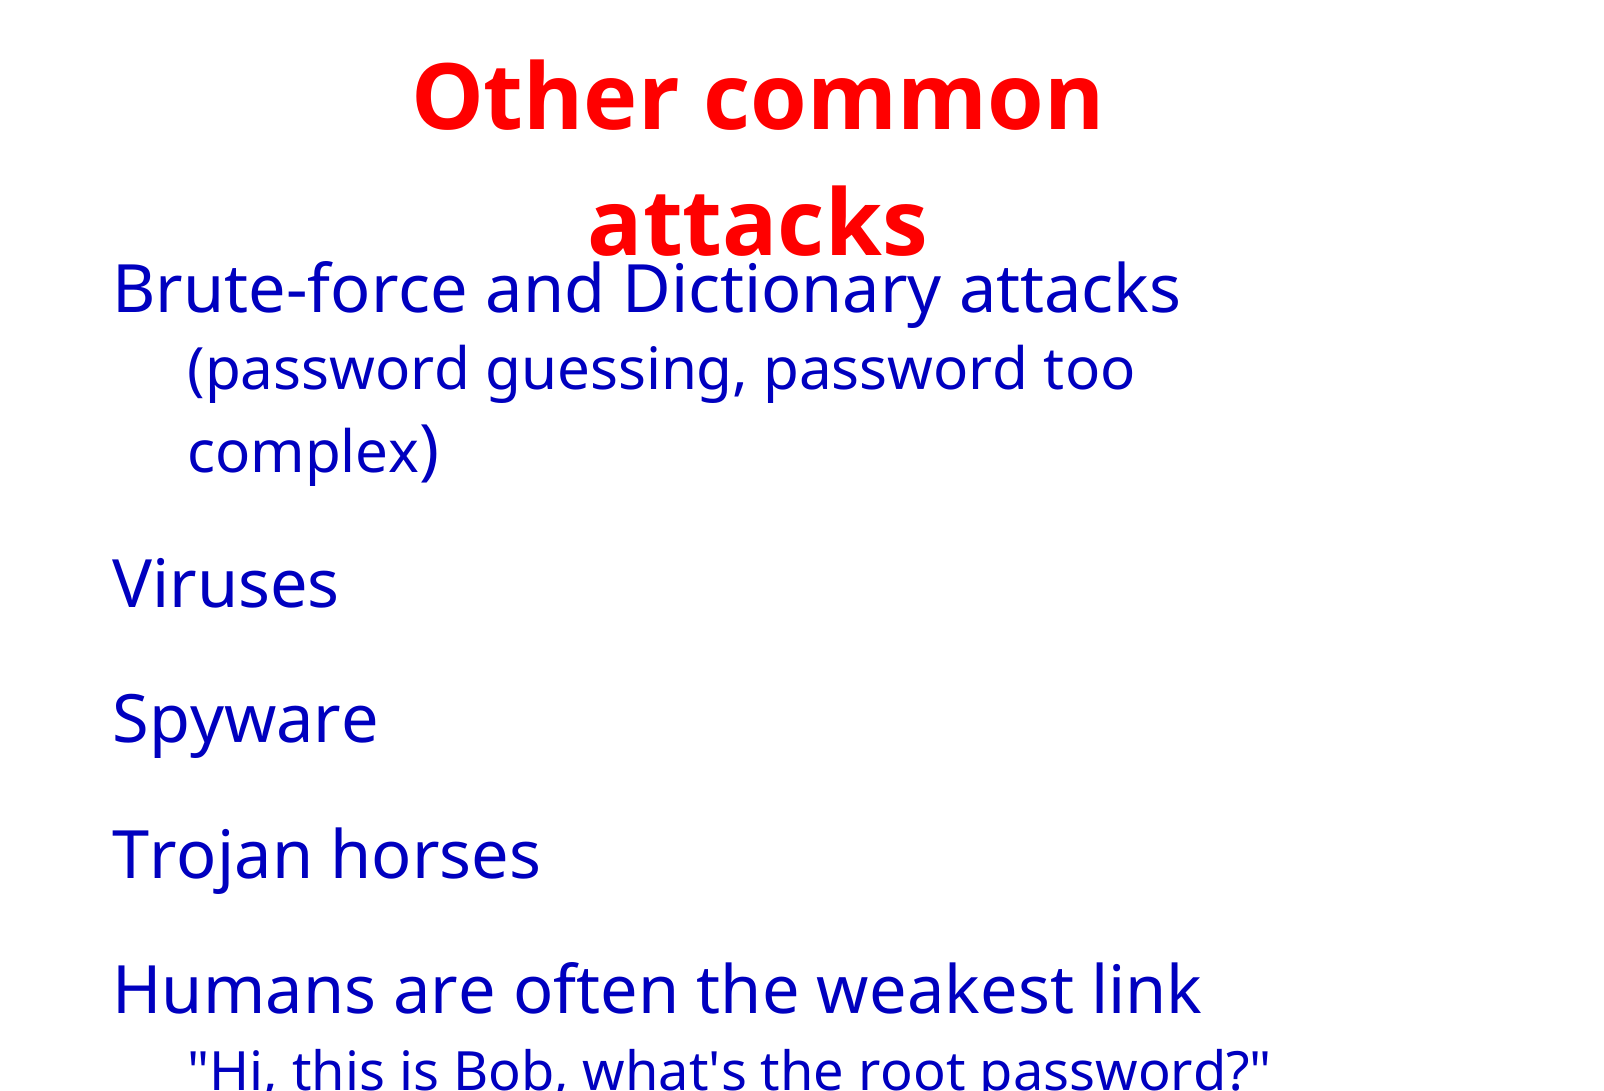

# Other common attacks
Brute-force and Dictionary attacks (password guessing, password too complex)
Viruses
Spyware
Trojan horses
Humans are often the weakest link
"Hi, this is Bob, what's the root password?"
Opening infected E-mails